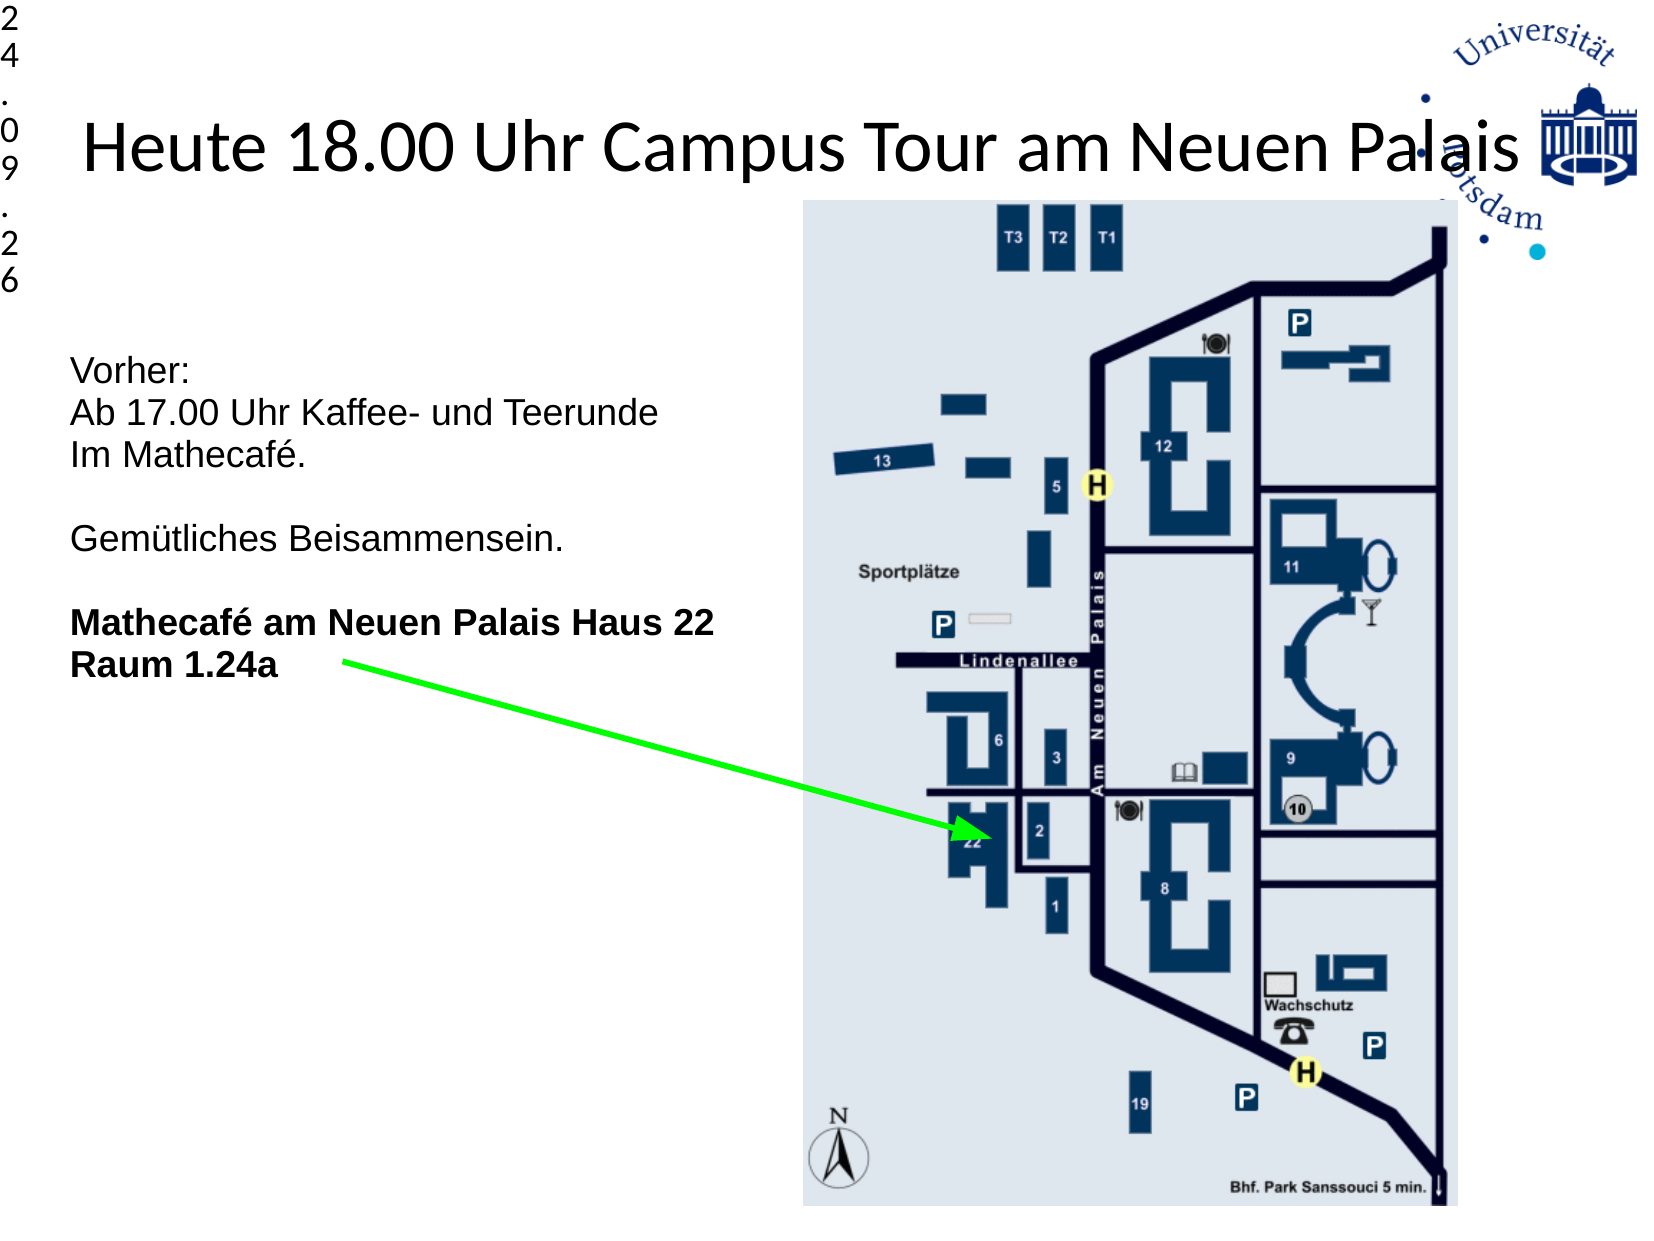

# Heute 18.00 Uhr Campus Tour am Neuen Palais
Vorher:
Ab 17.00 Uhr Kaffee- und Teerunde
Im Mathecafé.
Gemütliches Beisammensein.
Mathecafé am Neuen Palais Haus 22 Raum 1.24a